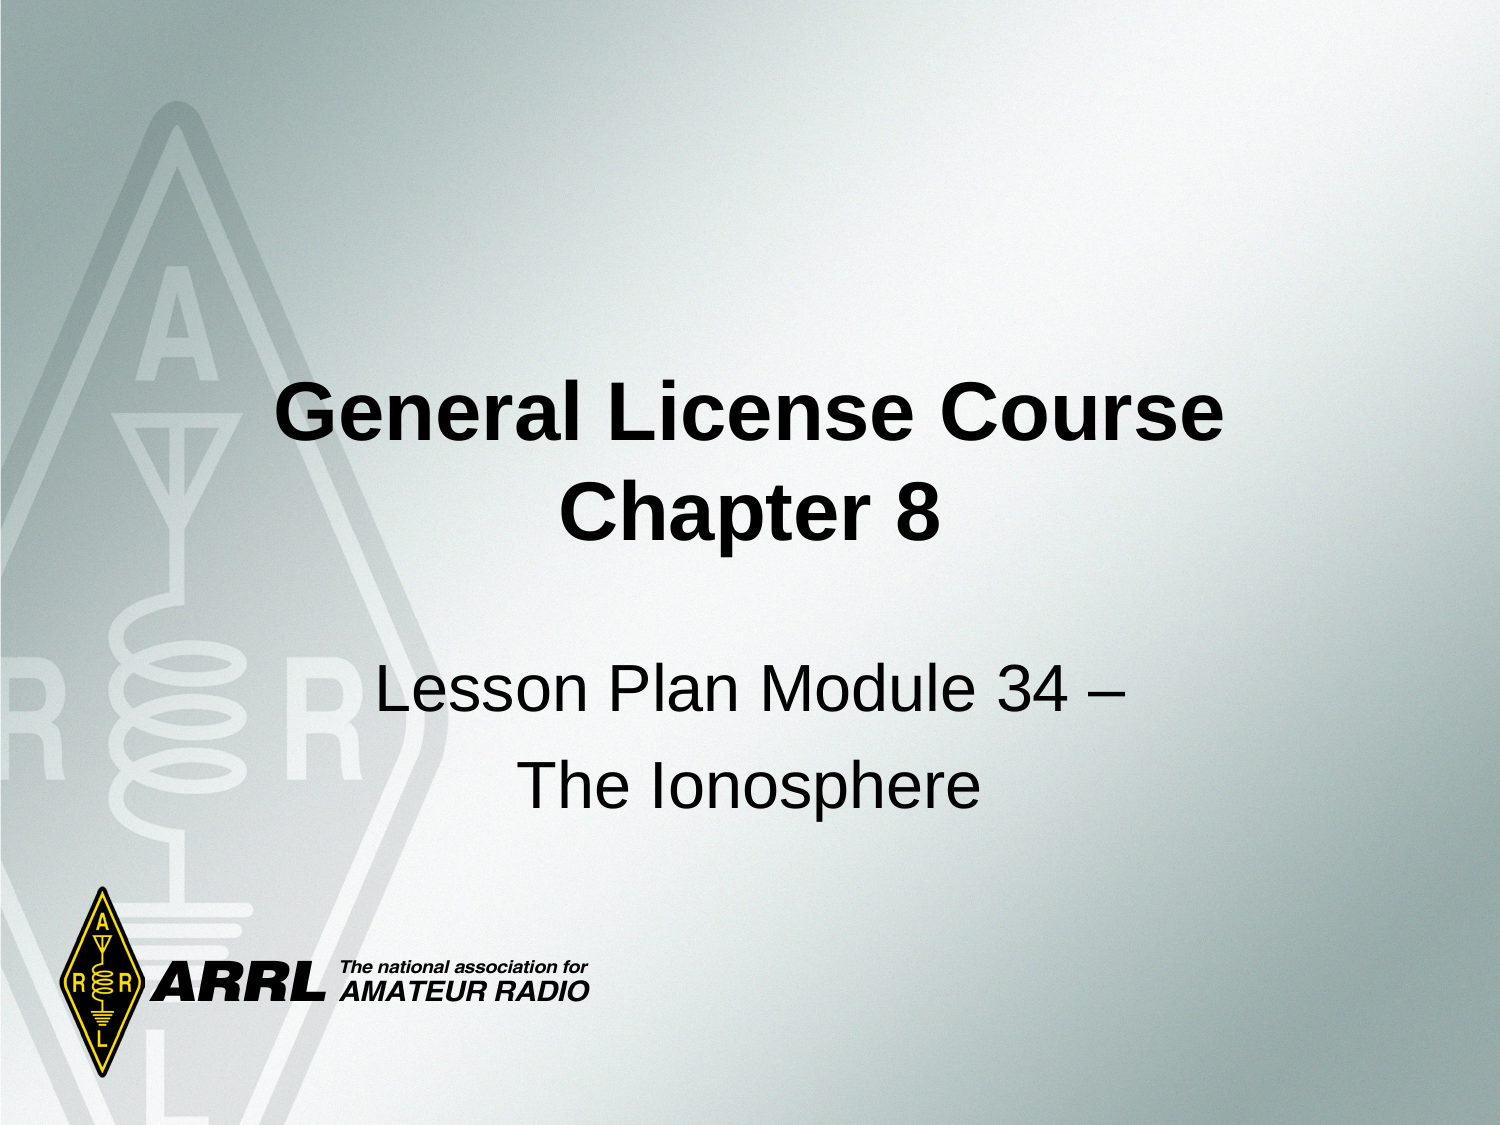

# General License Course Chapter 8
Lesson Plan Module 34 –
The Ionosphere